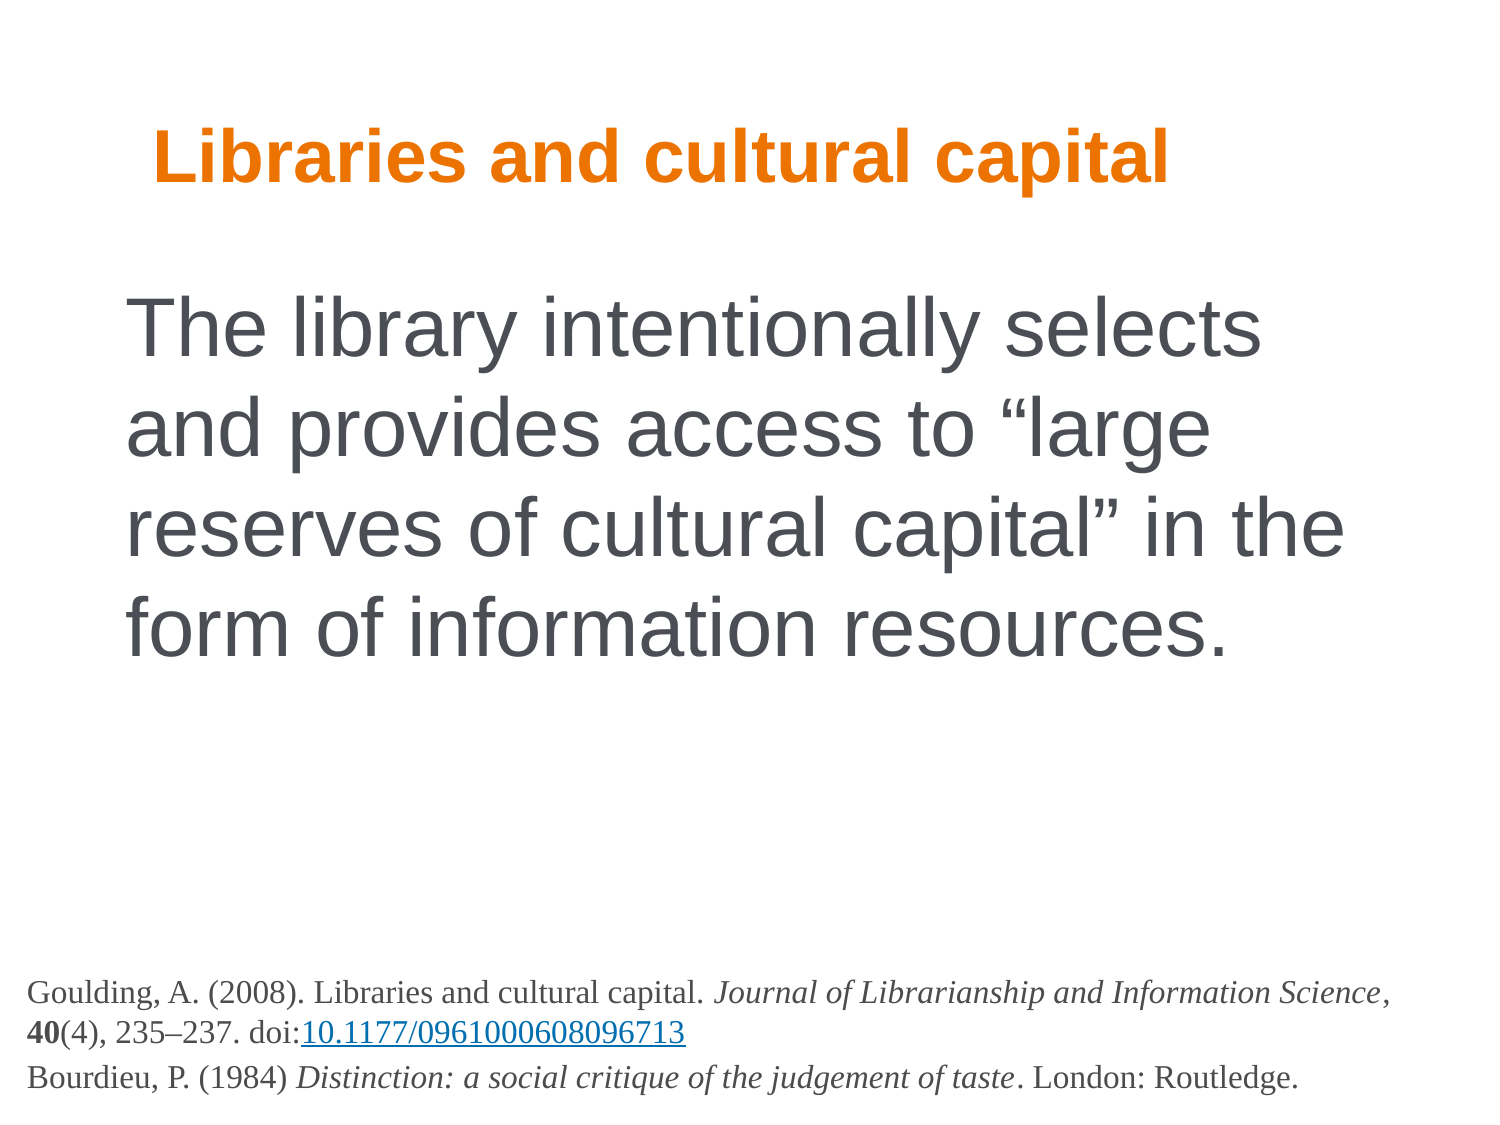

Libraries and cultural capital
The library intentionally selects and provides access to “large reserves of cultural capital” in the form of information resources.
Goulding, A. (2008). Libraries and cultural capital. Journal of Librarianship and Information Science, 40(4), 235–237. doi:10.1177/0961000608096713
Bourdieu, P. (1984) Distinction: a social critique of the judgement of taste. London: Routledge.